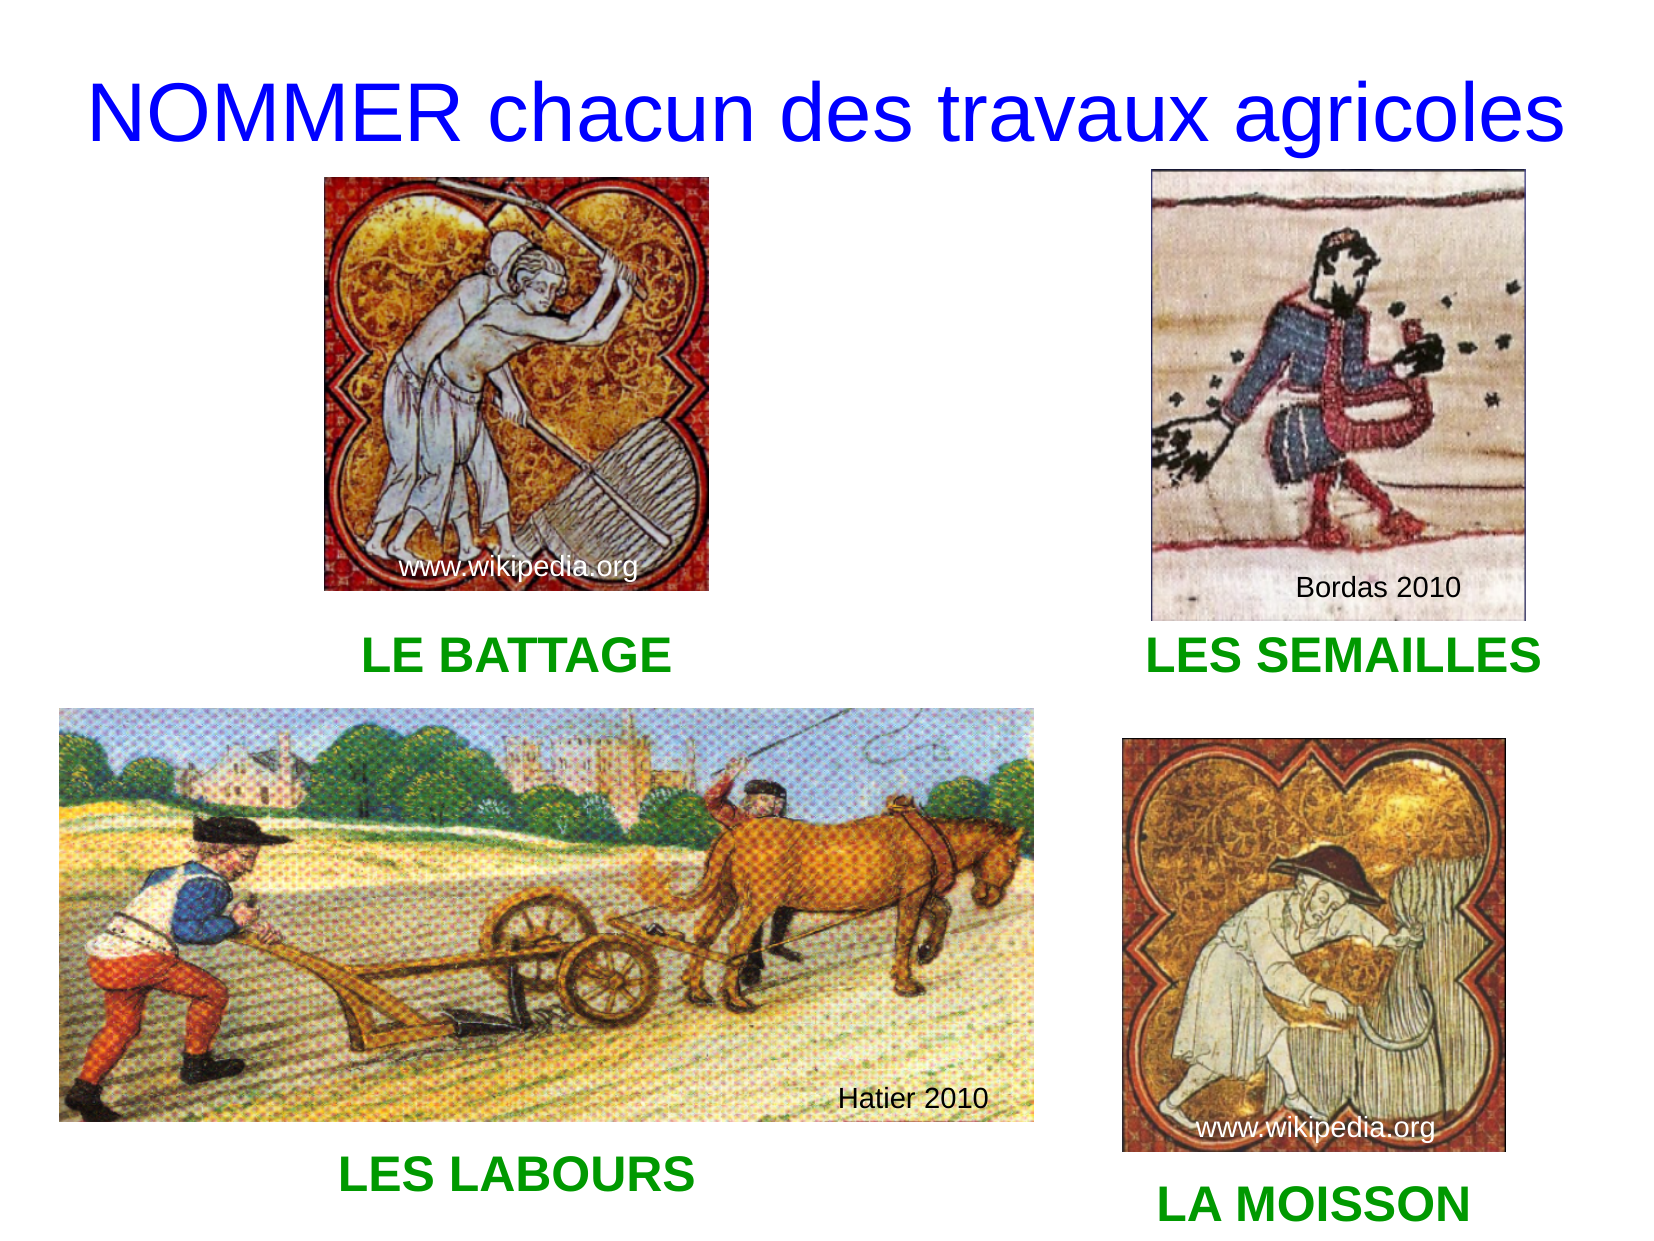

NOMMER chacun des travaux agricoles
www.wikipedia.org
Bordas 2010
LE BATTAGE
LES SEMAILLES
Hatier 2010
www.wikipedia.org
LES LABOURS
LA MOISSON